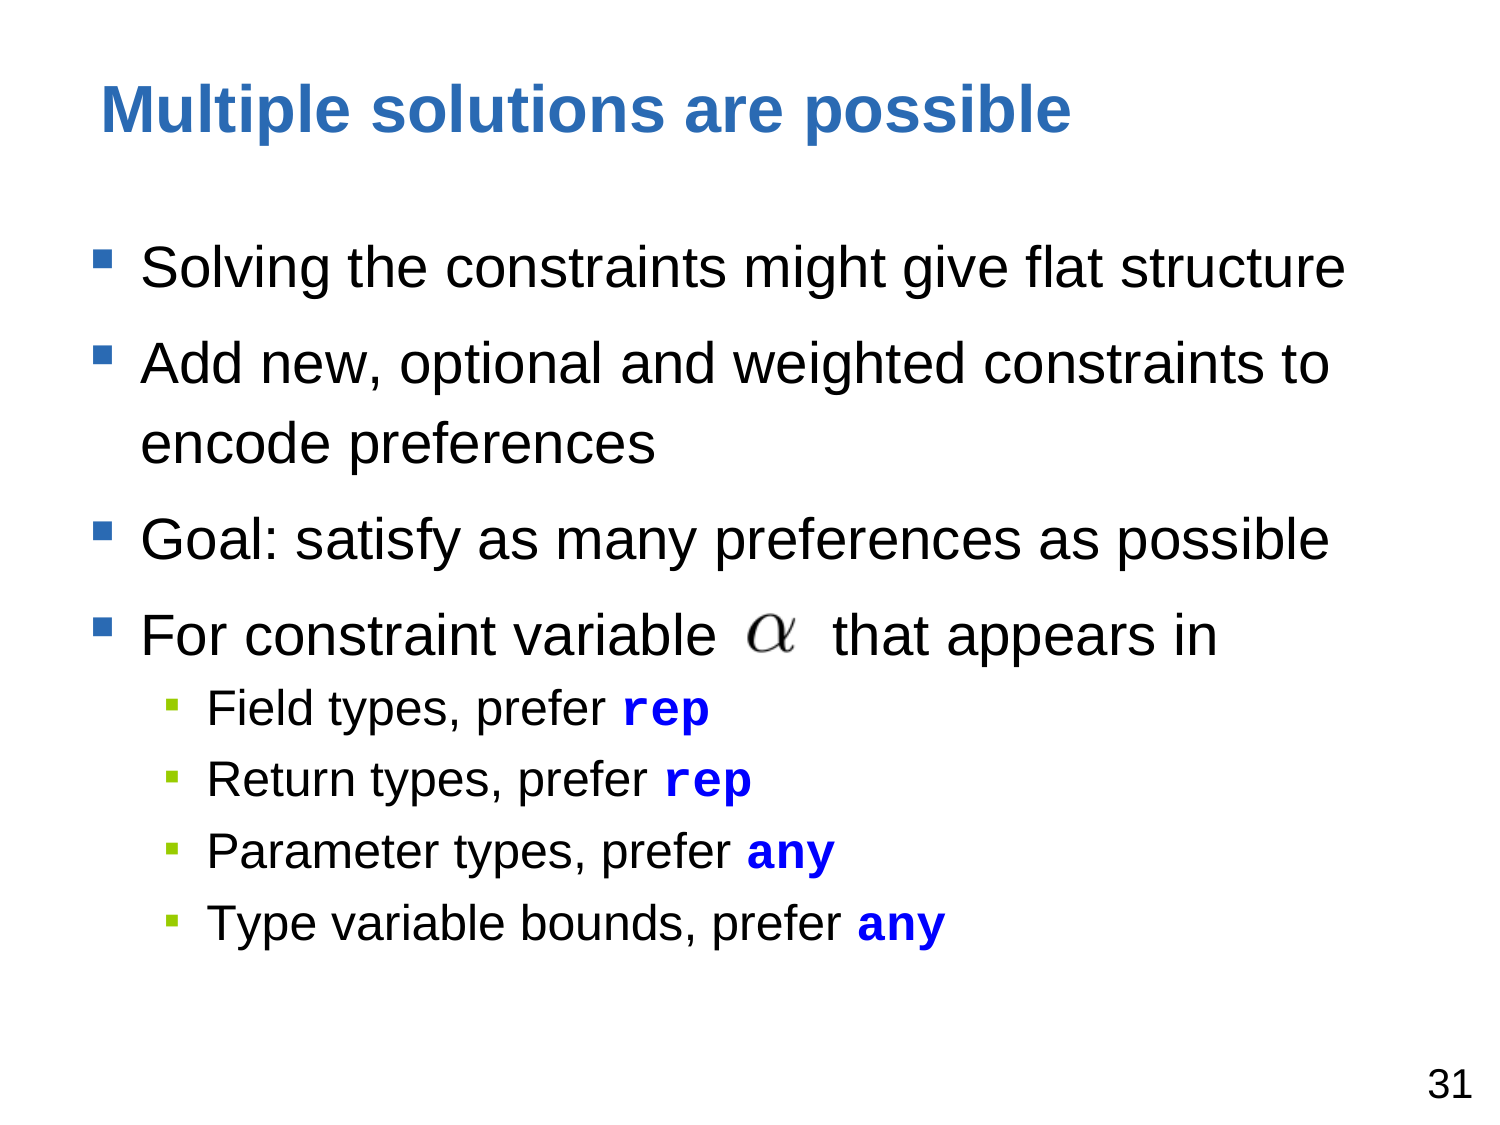

Multiple solutions are possible
# Solving the constraints might give flat structure
Add new, optional and weighted constraints to encode preferences
Goal: satisfy as many preferences as possible
For constraint variable that appears in
Field types, prefer rep
Return types, prefer rep
Parameter types, prefer any
Type variable bounds, prefer any
31